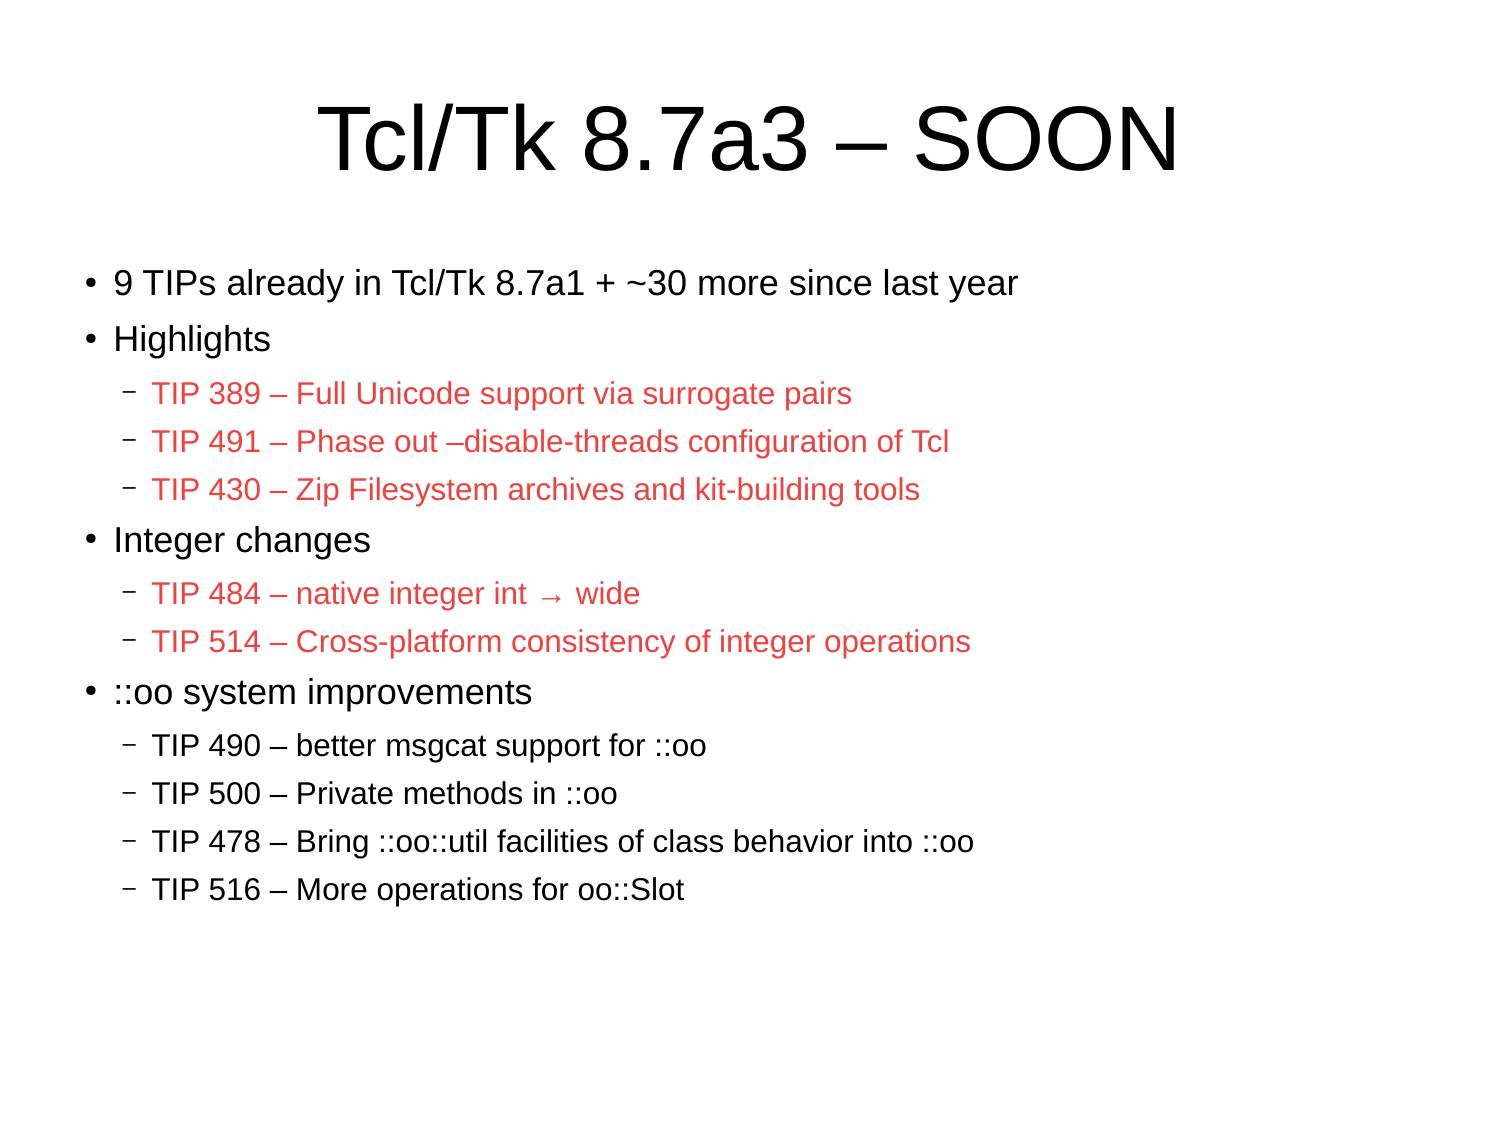

# Tcl/Tk 8.7a3 – SOON
9 TIPs already in Tcl/Tk 8.7a1 + ~30 more since last year
Highlights
TIP 389 – Full Unicode support via surrogate pairs
TIP 491 – Phase out –disable-threads configuration of Tcl
TIP 430 – Zip Filesystem archives and kit-building tools
Integer changes
TIP 484 – native integer int → wide
TIP 514 – Cross-platform consistency of integer operations
::oo system improvements
TIP 490 – better msgcat support for ::oo
TIP 500 – Private methods in ::oo
TIP 478 – Bring ::oo::util facilities of class behavior into ::oo
TIP 516 – More operations for oo::Slot